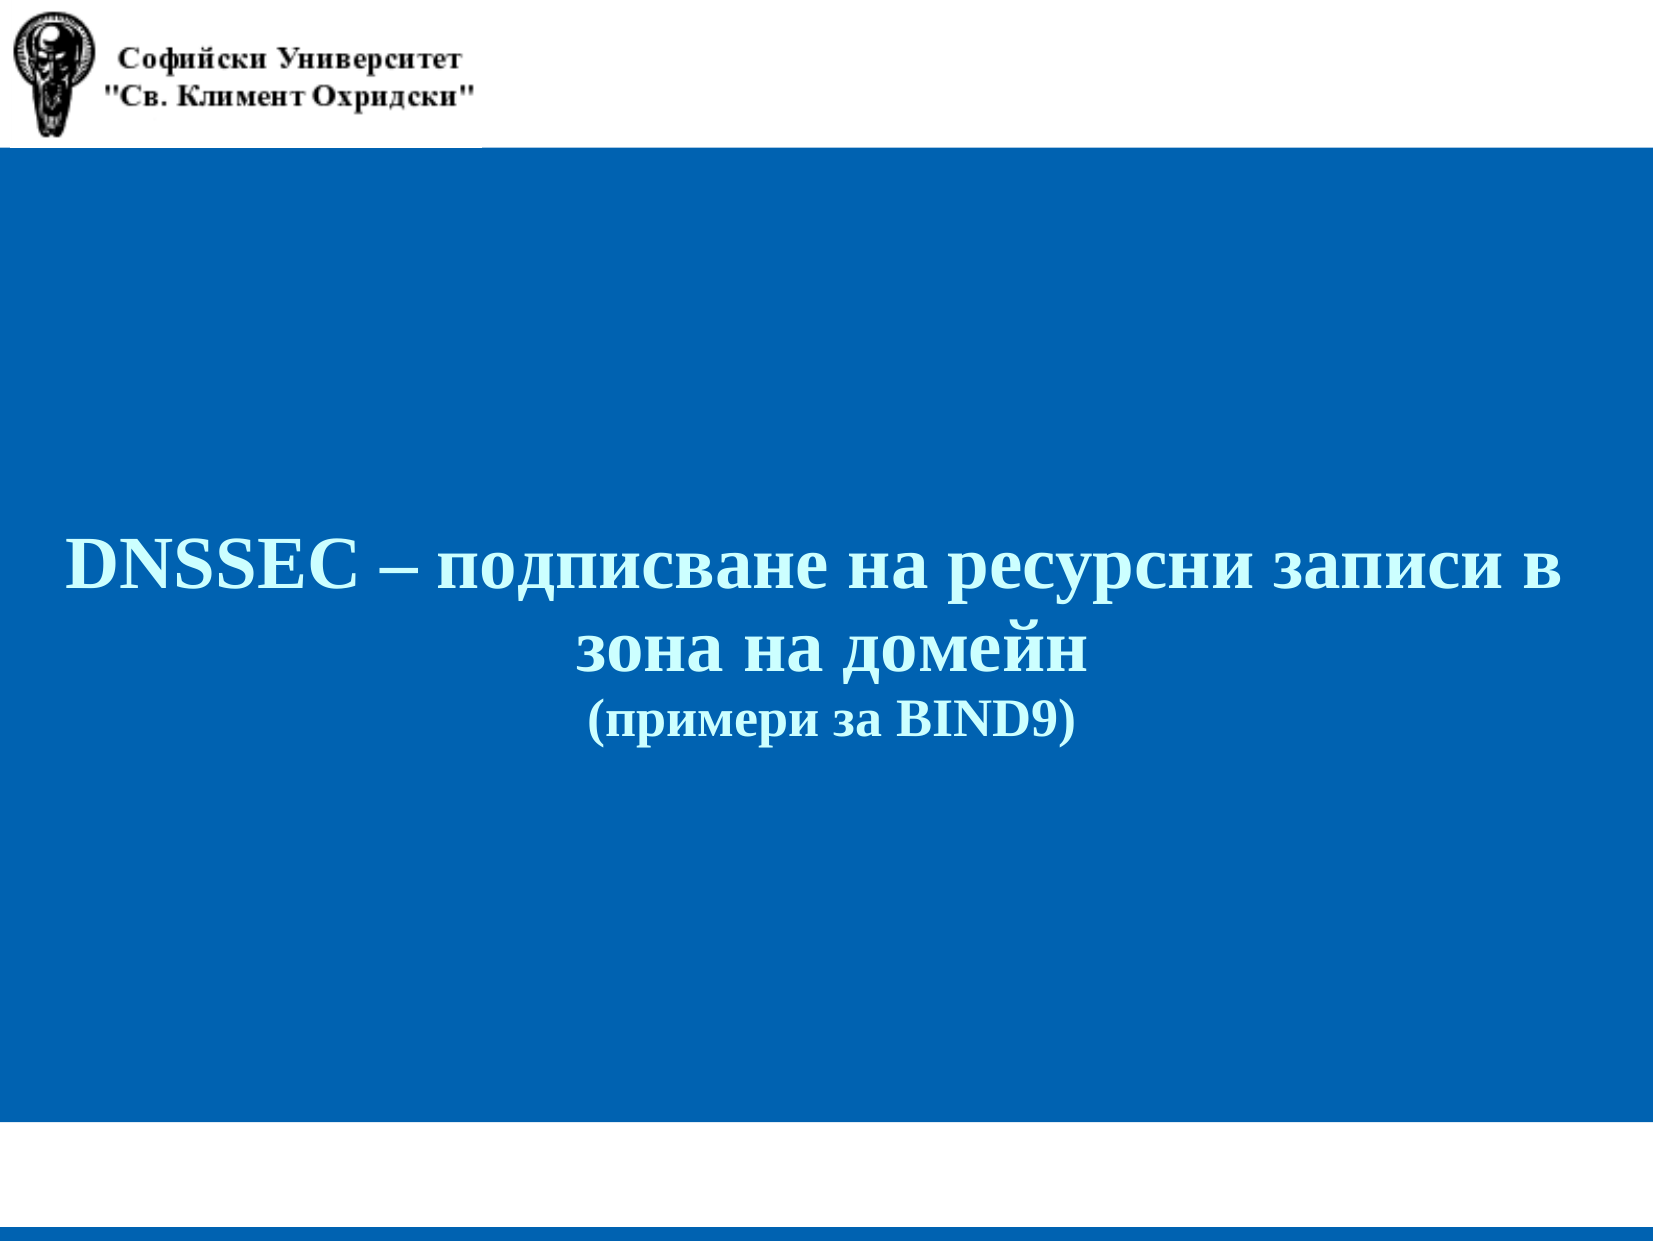

DNSSEC – подписване на ресурсни записи в зона на домейн
(примери за BIND9)